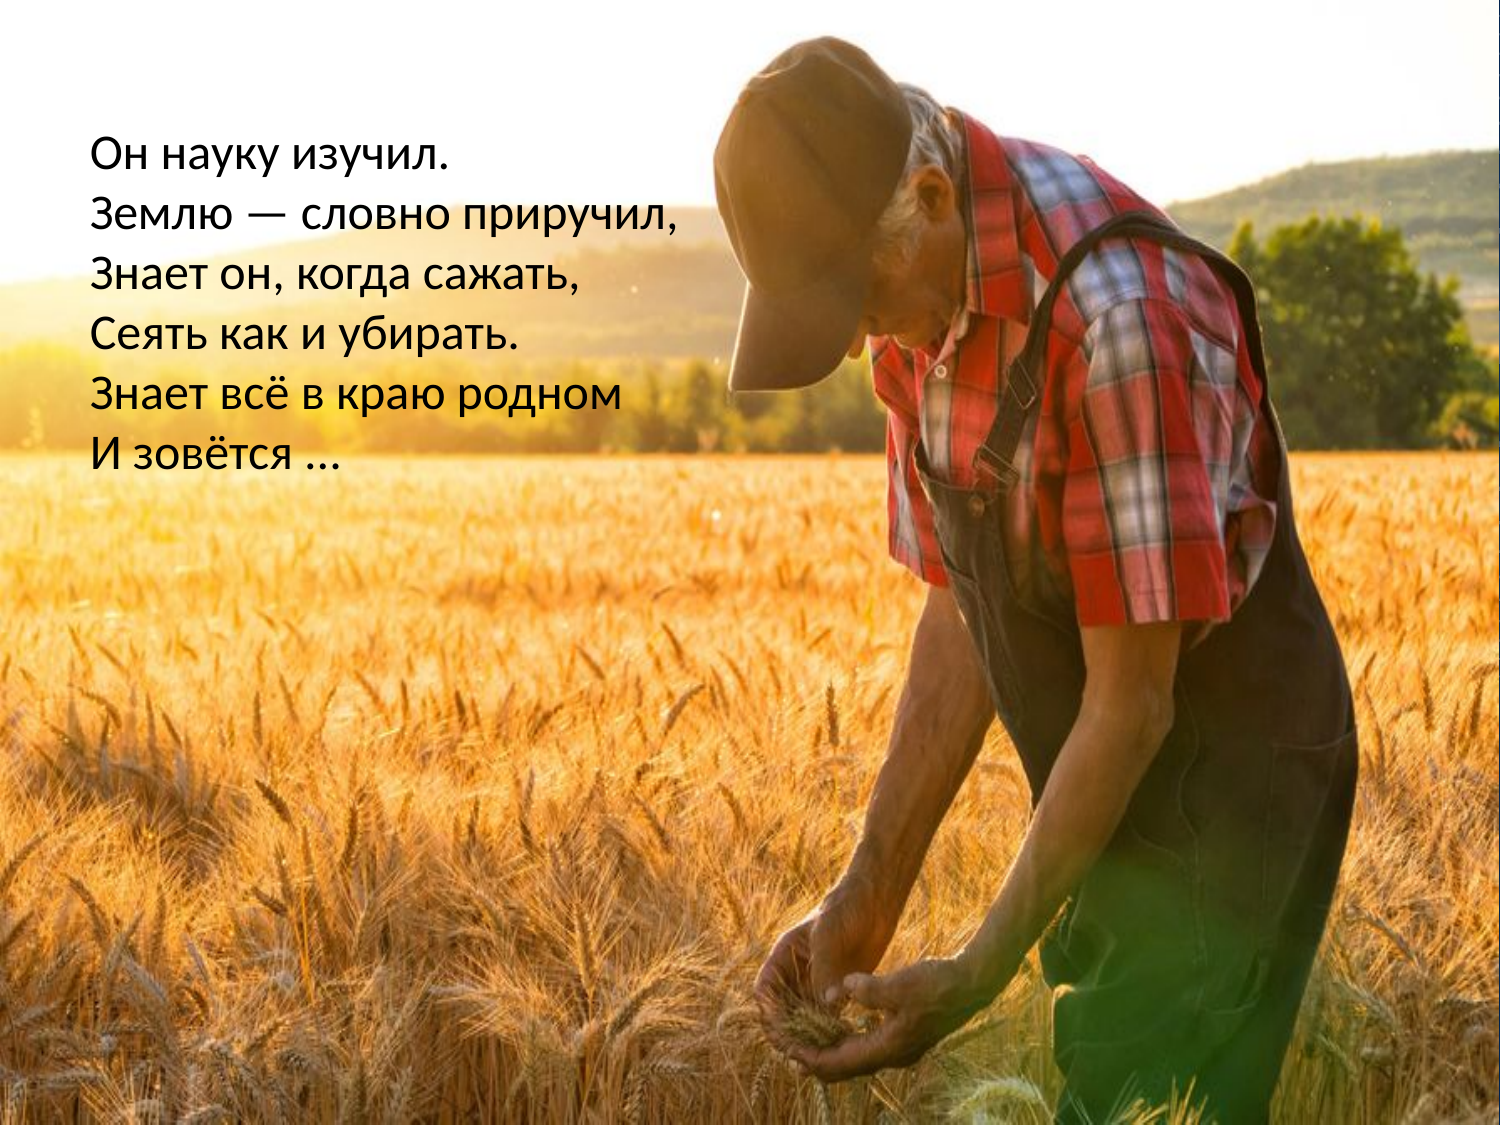

Он науку изучил.
Землю — словно приручил,
Знает он, когда сажать,
Сеять как и убирать.
Знает всё в краю родном
И зовётся ...